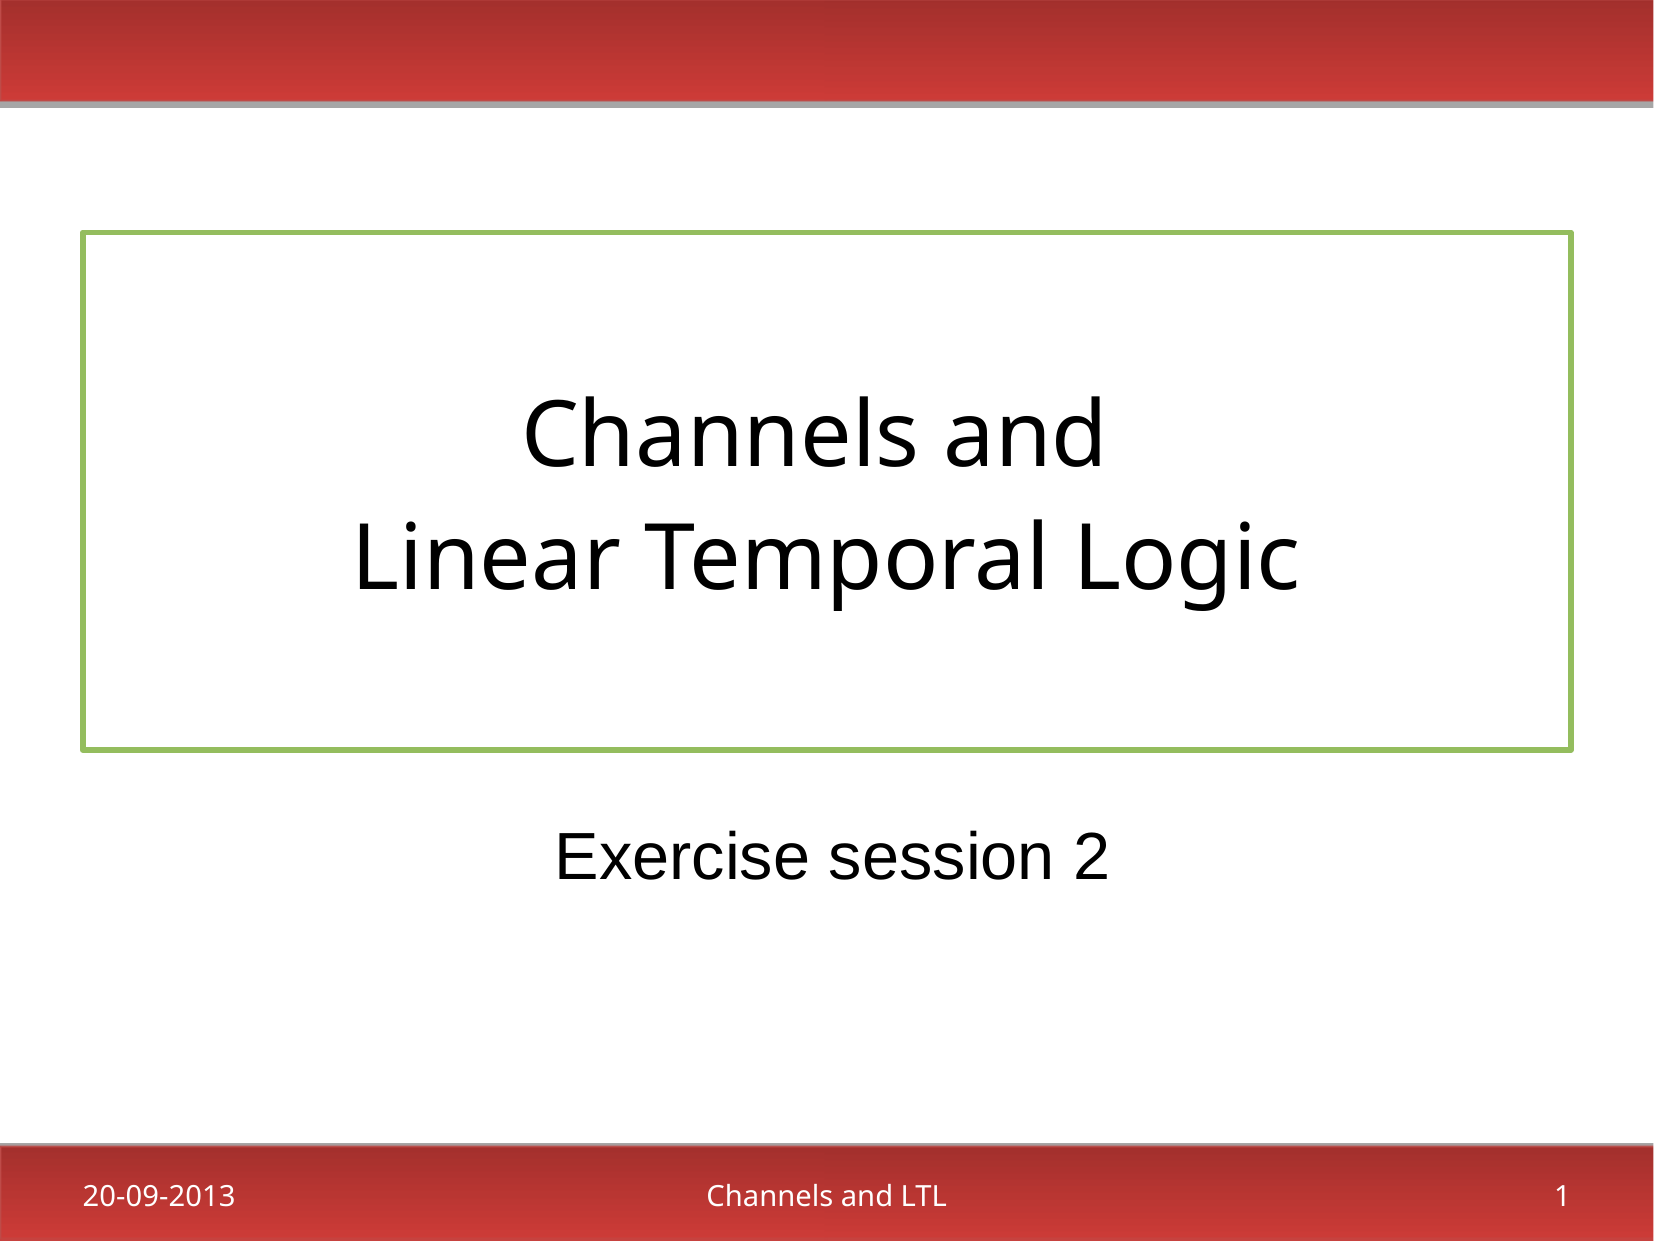

# Channels and Linear Temporal Logic
Exercise session 2
20-09-2013
Channels and LTL
1